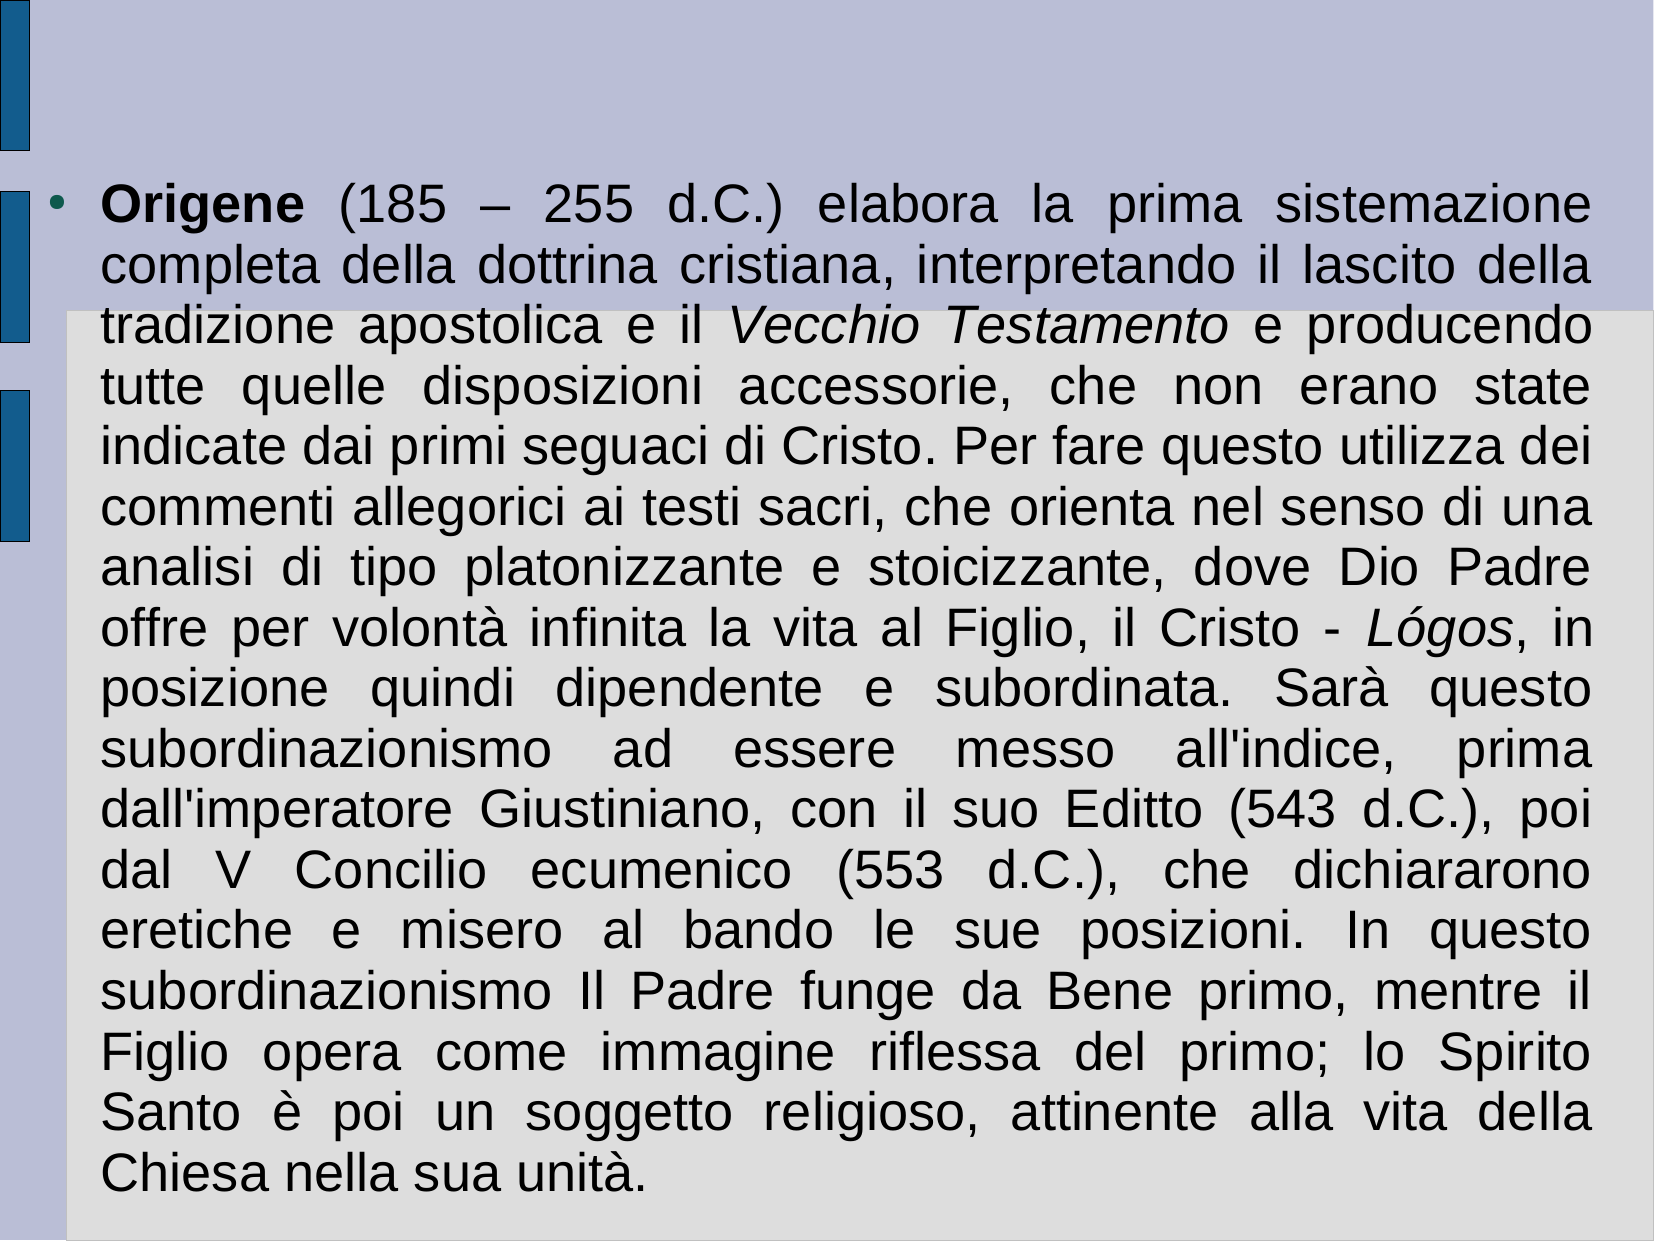

#
Origene (185 – 255 d.C.) elabora la prima sistemazione completa della dottrina cristiana, interpretando il lascito della tradizione apostolica e il Vecchio Testamento e producendo tutte quelle disposizioni accessorie, che non erano state indicate dai primi seguaci di Cristo. Per fare questo utilizza dei commenti allegorici ai testi sacri, che orienta nel senso di una analisi di tipo platonizzante e stoicizzante, dove Dio Padre offre per volontà infinita la vita al Figlio, il Cristo - Lógos, in posizione quindi dipendente e subordinata. Sarà questo subordinazionismo ad essere messo all'indice, prima dall'imperatore Giustiniano, con il suo Editto (543 d.C.), poi dal V Concilio ecumenico (553 d.C.), che dichiararono eretiche e misero al bando le sue posizioni. In questo subordinazionismo Il Padre funge da Bene primo, mentre il Figlio opera come immagine riflessa del primo; lo Spirito Santo è poi un soggetto religioso, attinente alla vita della Chiesa nella sua unità.